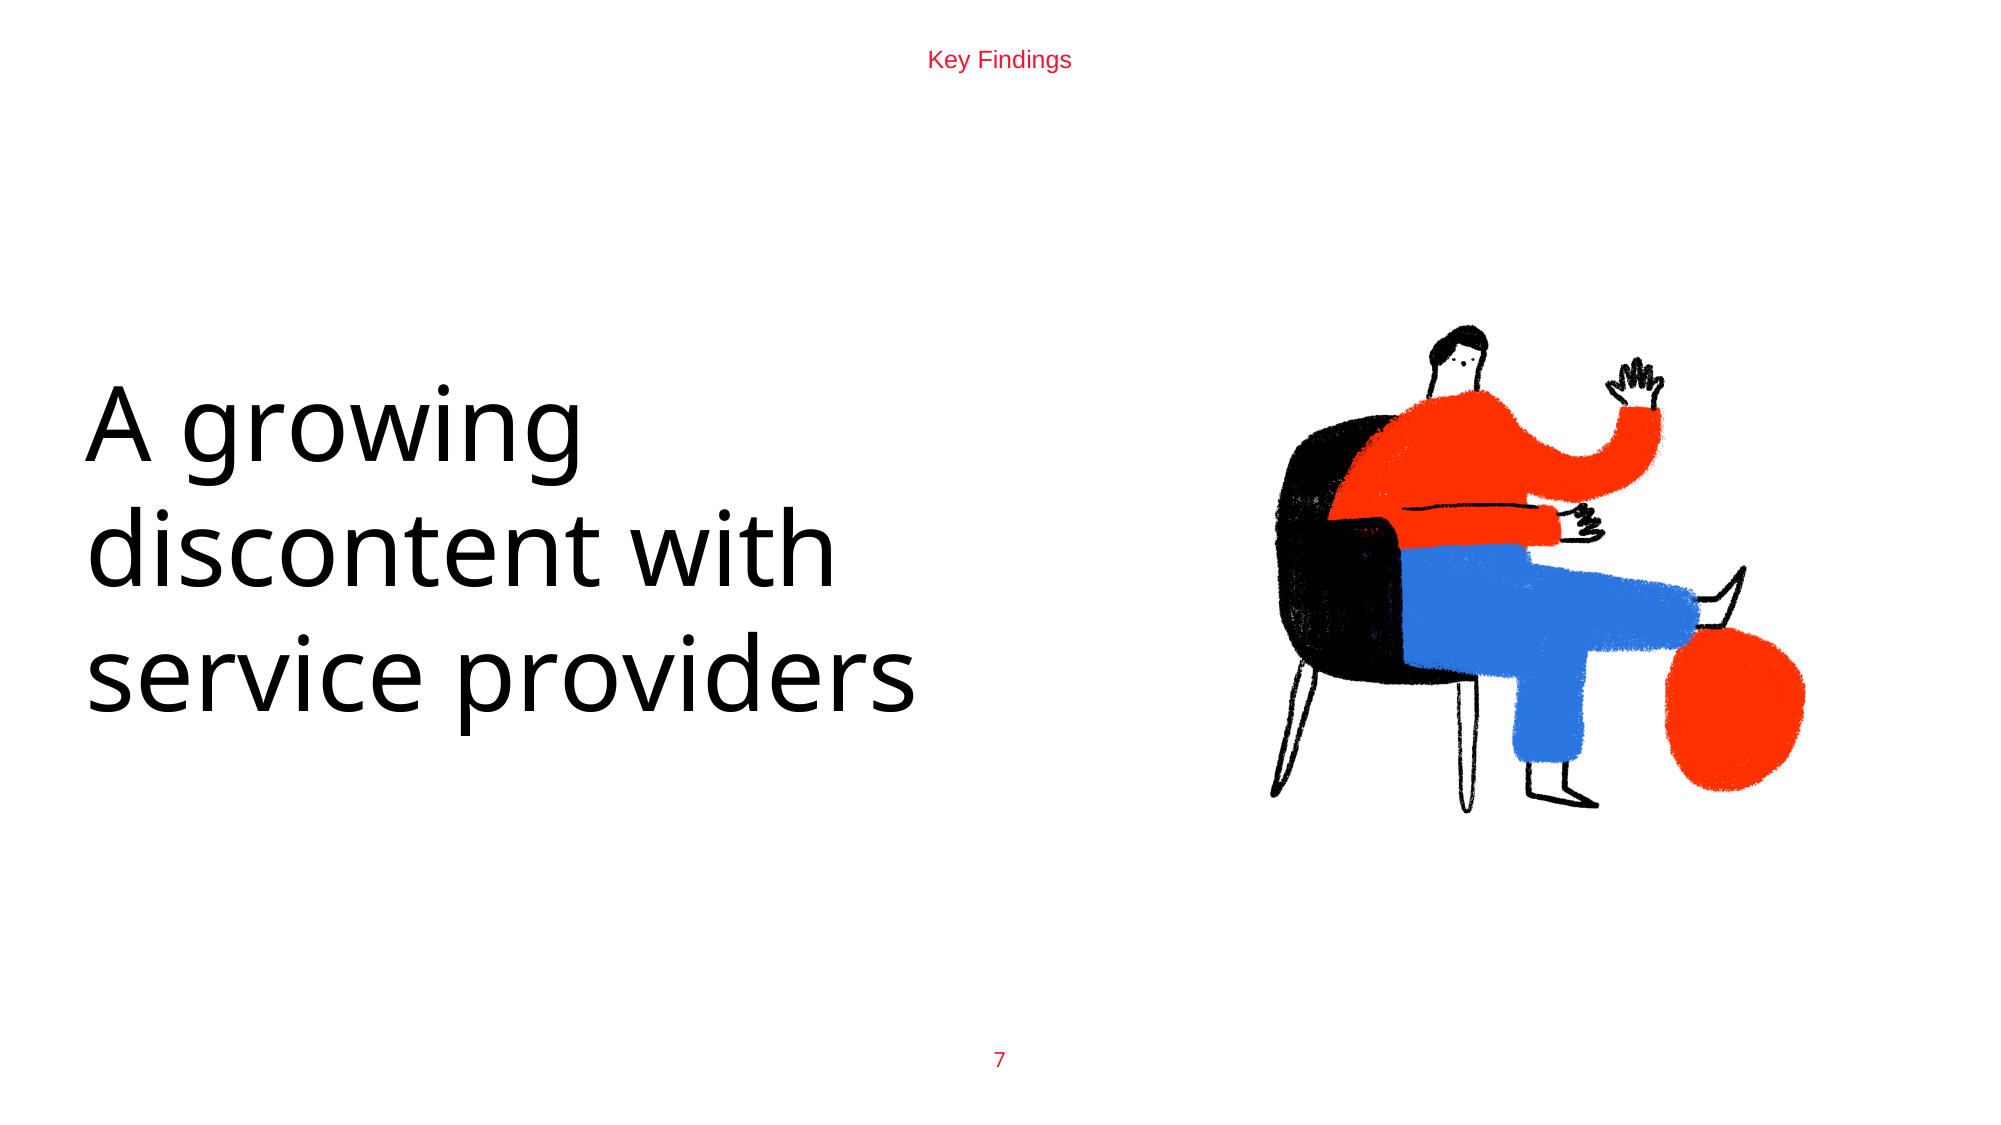

Key Findings
A growing
discontent with
service providers